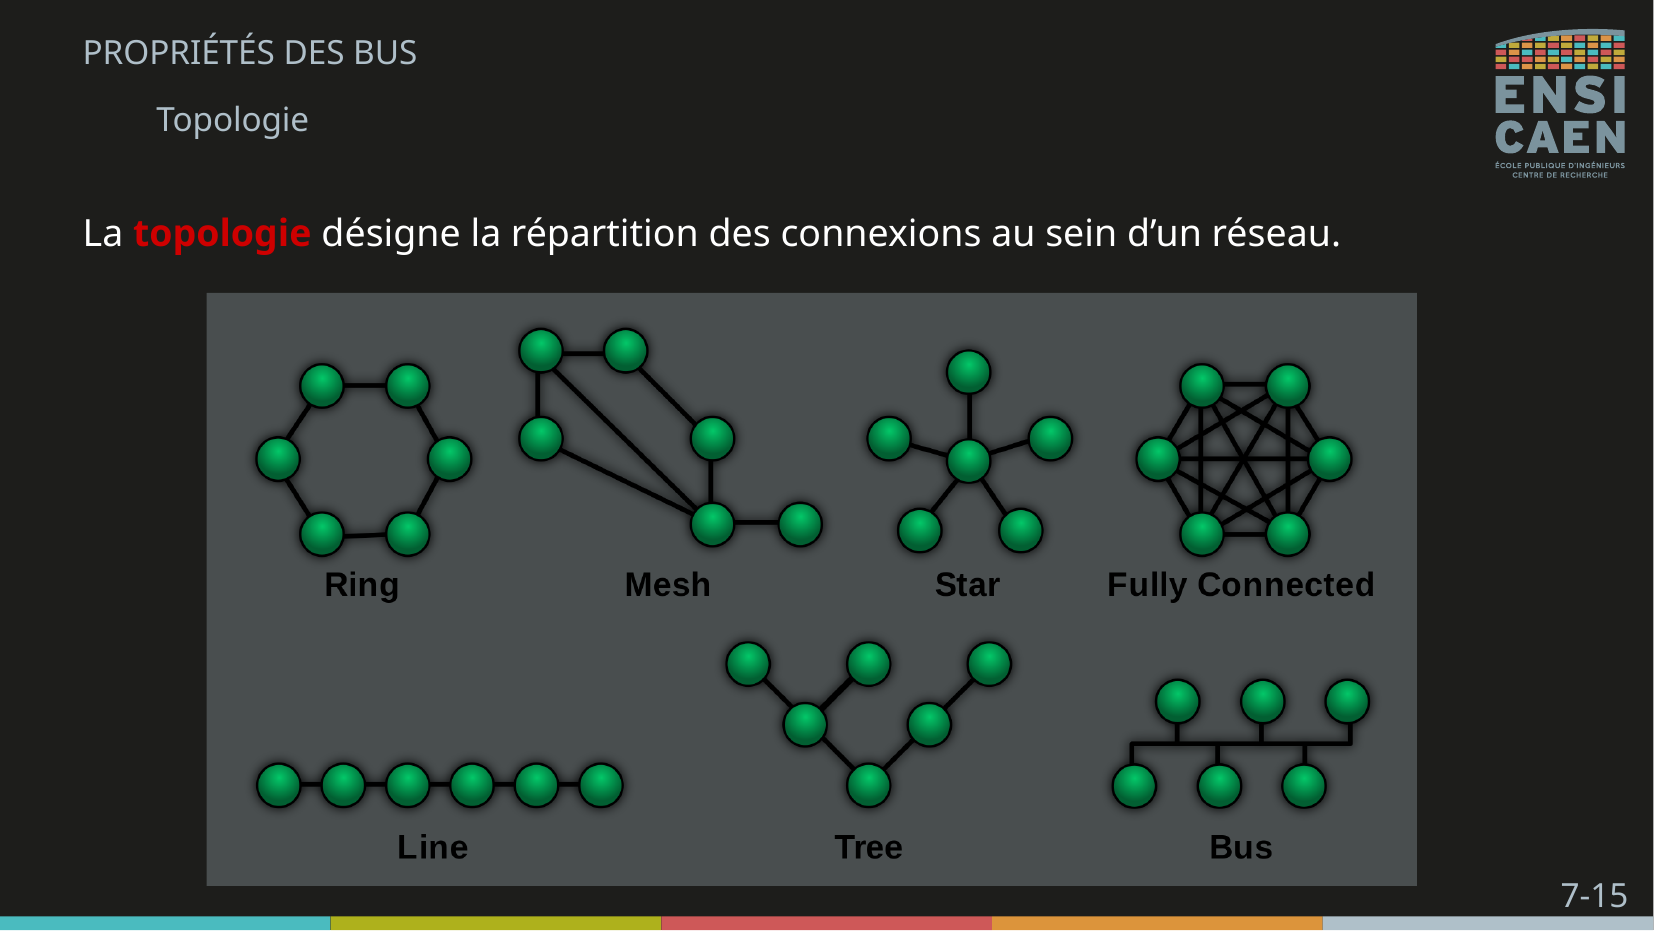

# PROPRIÉTÉS DES BUS Topologie
La topologie désigne la répartition des connexions au sein d’un réseau.